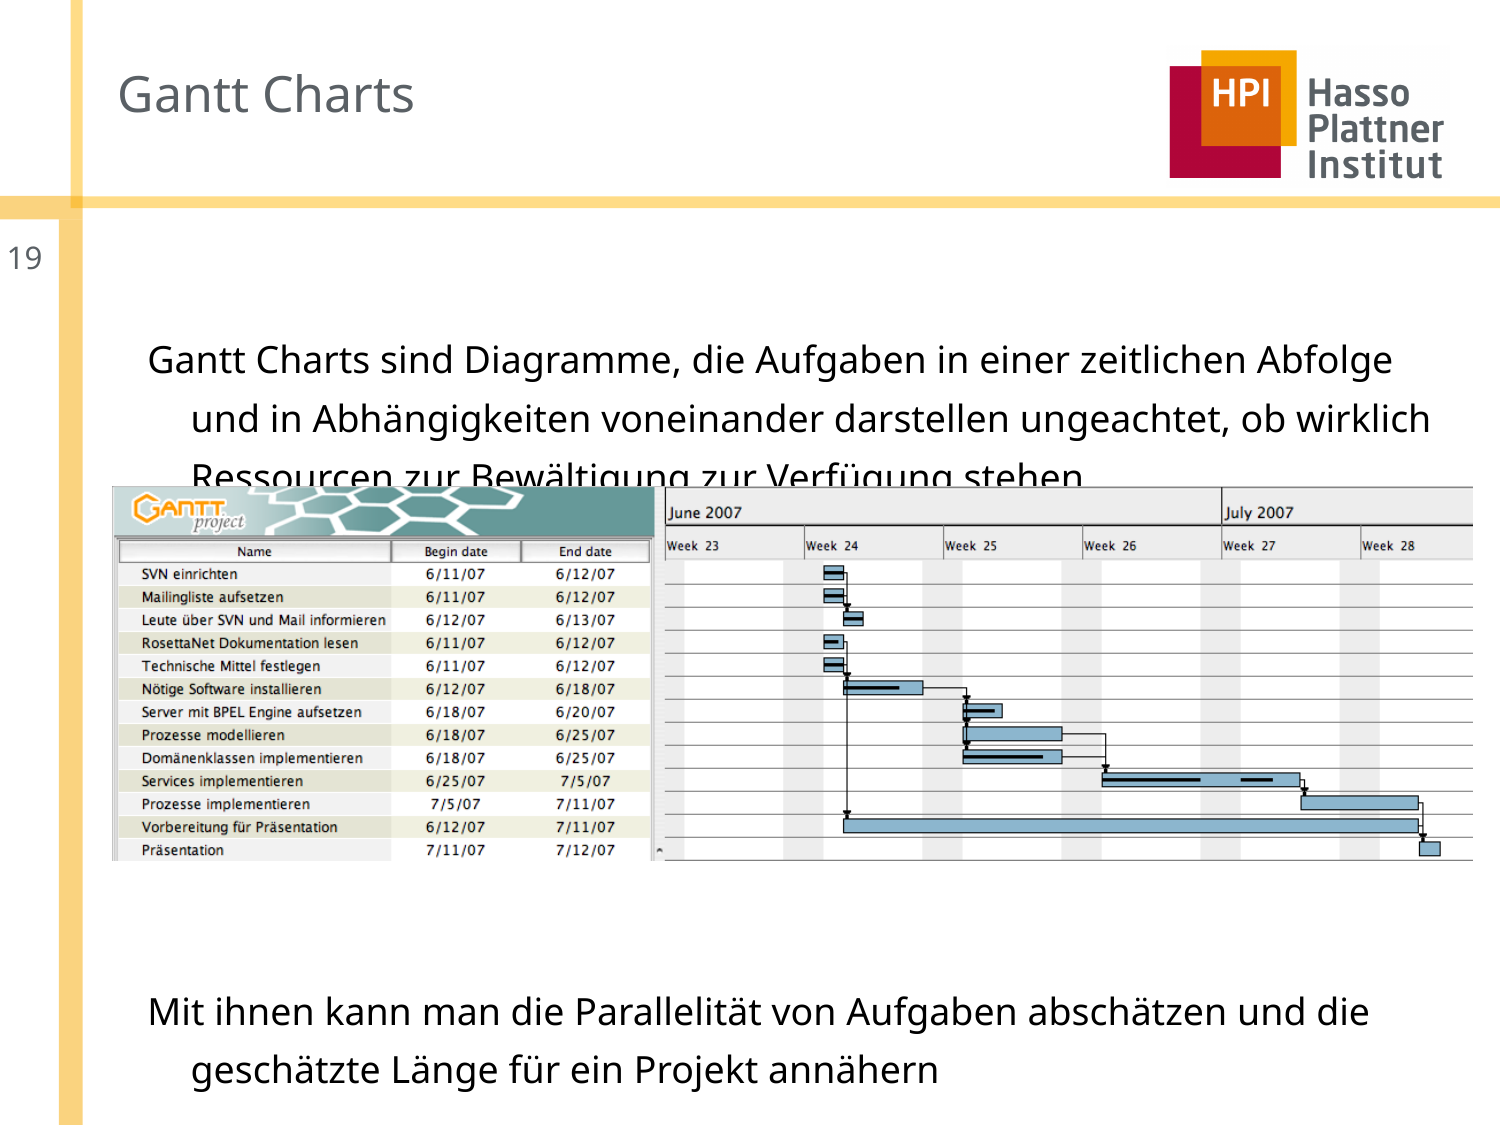

# Gantt Charts
19
Gantt Charts sind Diagramme, die Aufgaben in einer zeitlichen Abfolge und in Abhängigkeiten voneinander darstellen ungeachtet, ob wirklich Ressourcen zur Bewältigung zur Verfügung stehen
Mit ihnen kann man die Parallelität von Aufgaben abschätzen und die geschätzte Länge für ein Projekt annähern